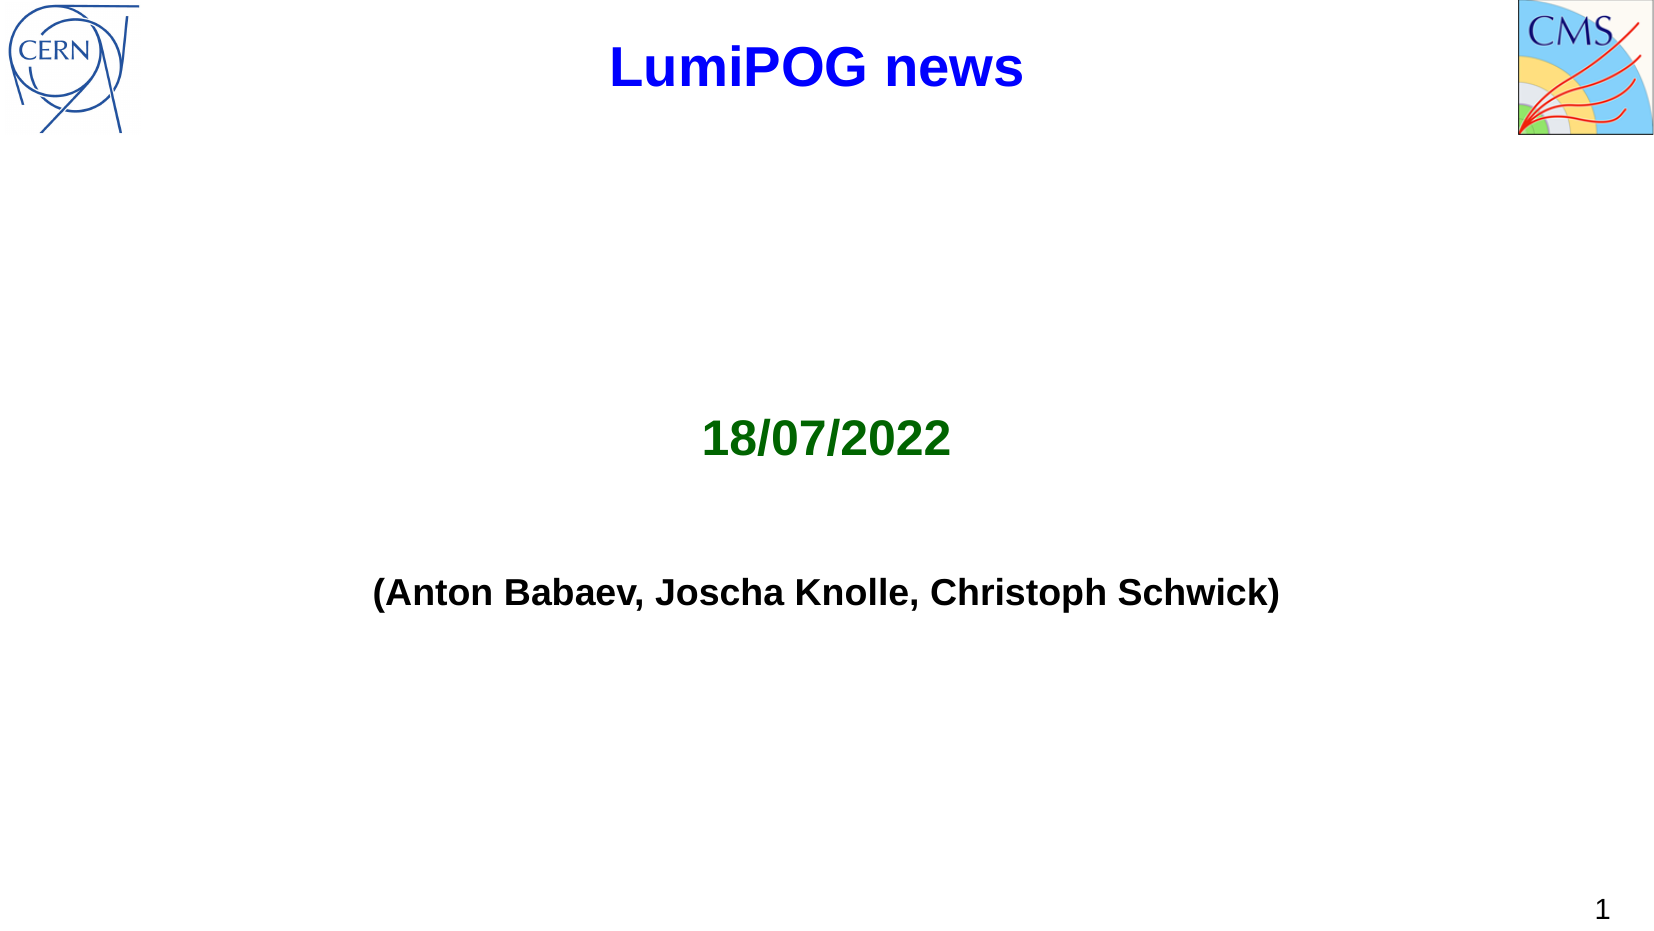

# LumiPOG news
18/07/2022
(Anton Babaev, Joscha Knolle, Christoph Schwick)